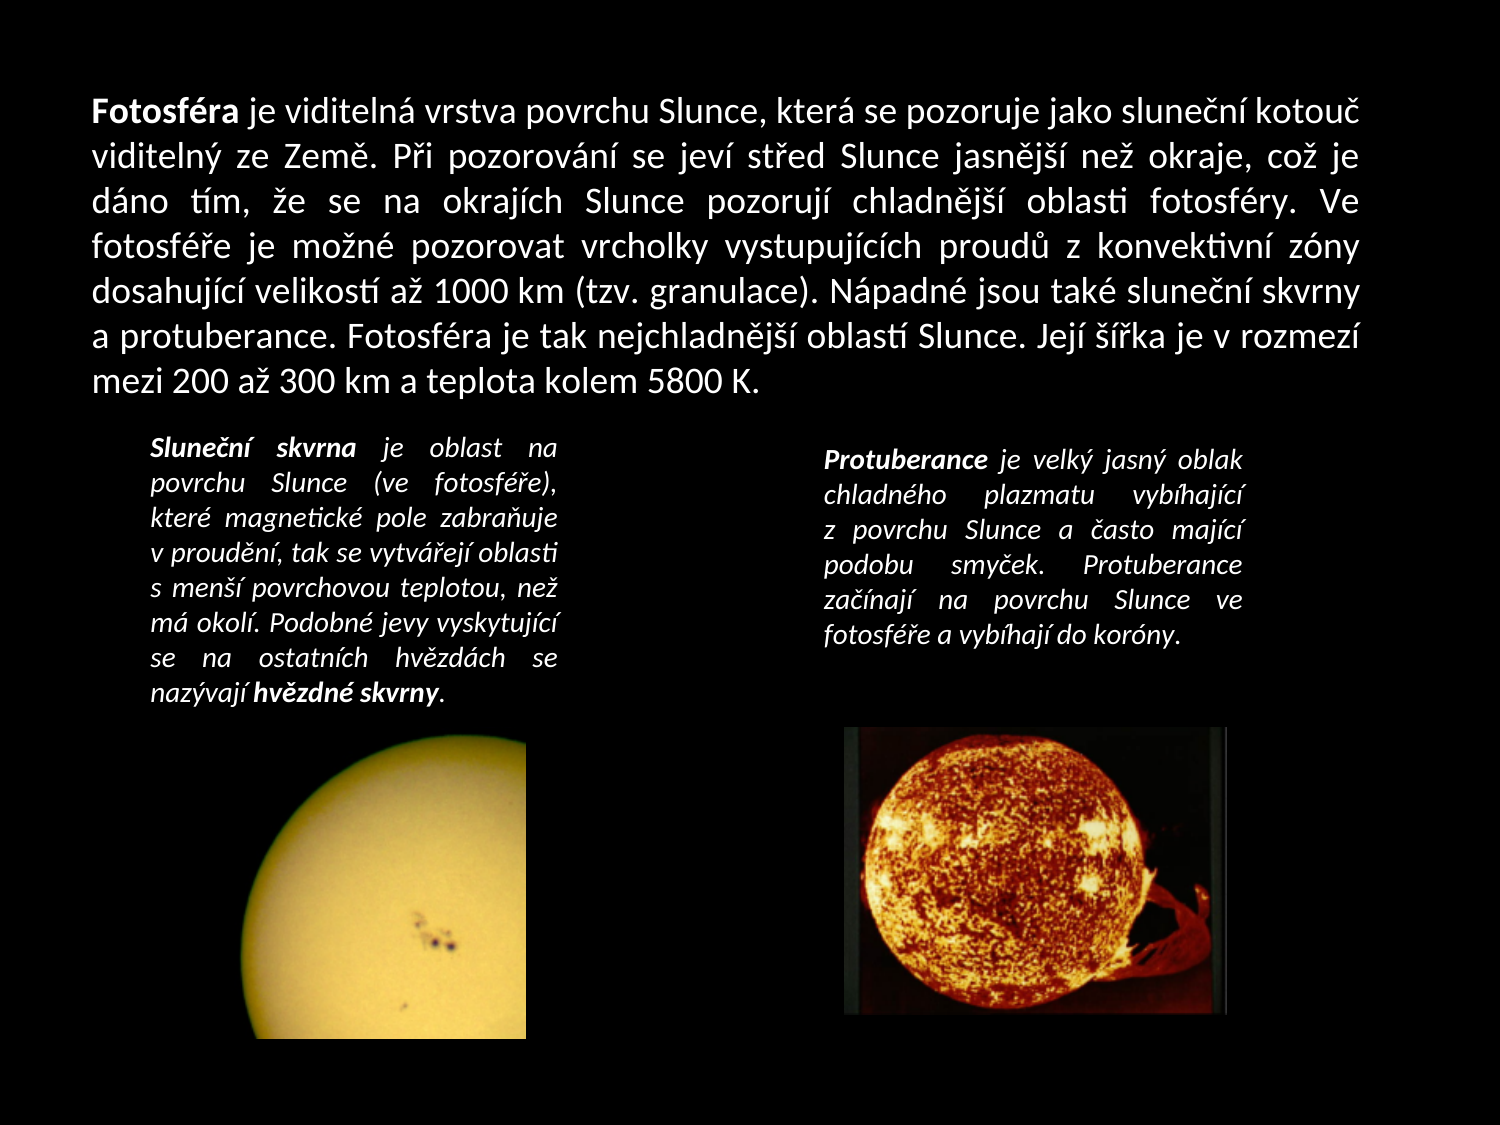

Fotosféra je viditelná vrstva povrchu Slunce, která se pozoruje jako sluneční kotouč viditelný ze Země. Při pozorování se jeví střed Slunce jasnější než okraje, což je dáno tím, že se na okrajích Slunce pozorují chladnější oblasti fotosféry. Ve fotosféře je možné pozorovat vrcholky vystupujících proudů z konvektivní zóny dosahující velikostí až 1000 km (tzv. granulace). Nápadné jsou také sluneční skvrny a protuberance. Fotosféra je tak nejchladnější oblastí Slunce. Její šířka je v rozmezí mezi 200 až 300 km a teplota kolem 5800 K.
Sluneční skvrna je oblast na povrchu Slunce (ve fotosféře), které magnetické pole zabraňuje
v proudění, tak se vytvářejí oblasti s menší povrchovou teplotou, než má okolí. Podobné jevy vyskytující se na ostatních hvězdách se nazývají hvězdné skvrny.
Protuberance je velký jasný oblak chladného plazmatu vybíhající
z povrchu Slunce a často mající podobu smyček. Protuberance začínají na povrchu Slunce ve fotosféře a vybíhají do koróny.